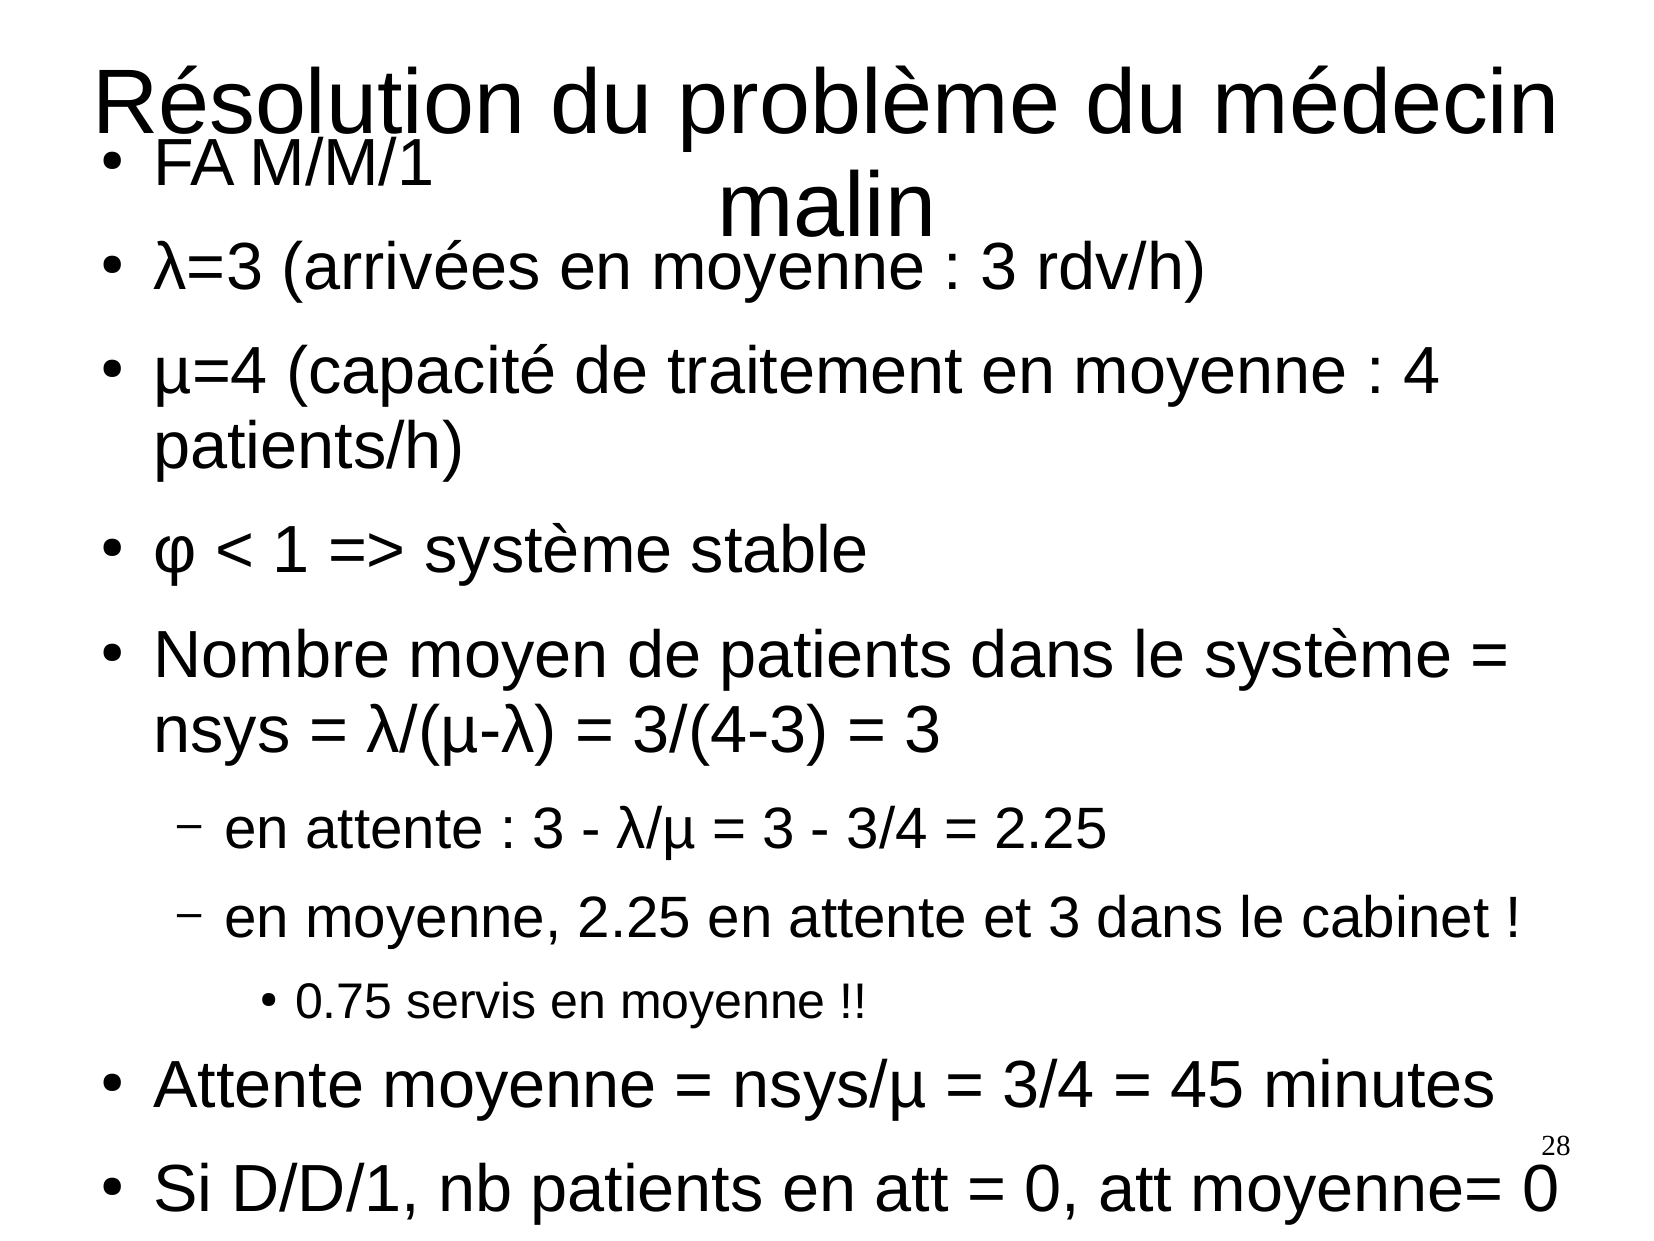

# Résolution du problème du médecin malin
FA M/M/1
λ=3 (arrivées en moyenne : 3 rdv/h)
µ=4 (capacité de traitement en moyenne : 4 patients/h)
φ < 1 => système stable
Nombre moyen de patients dans le système = nsys = λ/(µ-λ) = 3/(4-3) = 3
en attente : 3 - λ/µ = 3 - 3/4 = 2.25
en moyenne, 2.25 en attente et 3 dans le cabinet !
0.75 servis en moyenne !!
Attente moyenne = nsys/µ = 3/4 = 45 minutes
Si D/D/1, nb patients en att = 0, att moyenne= 0
28